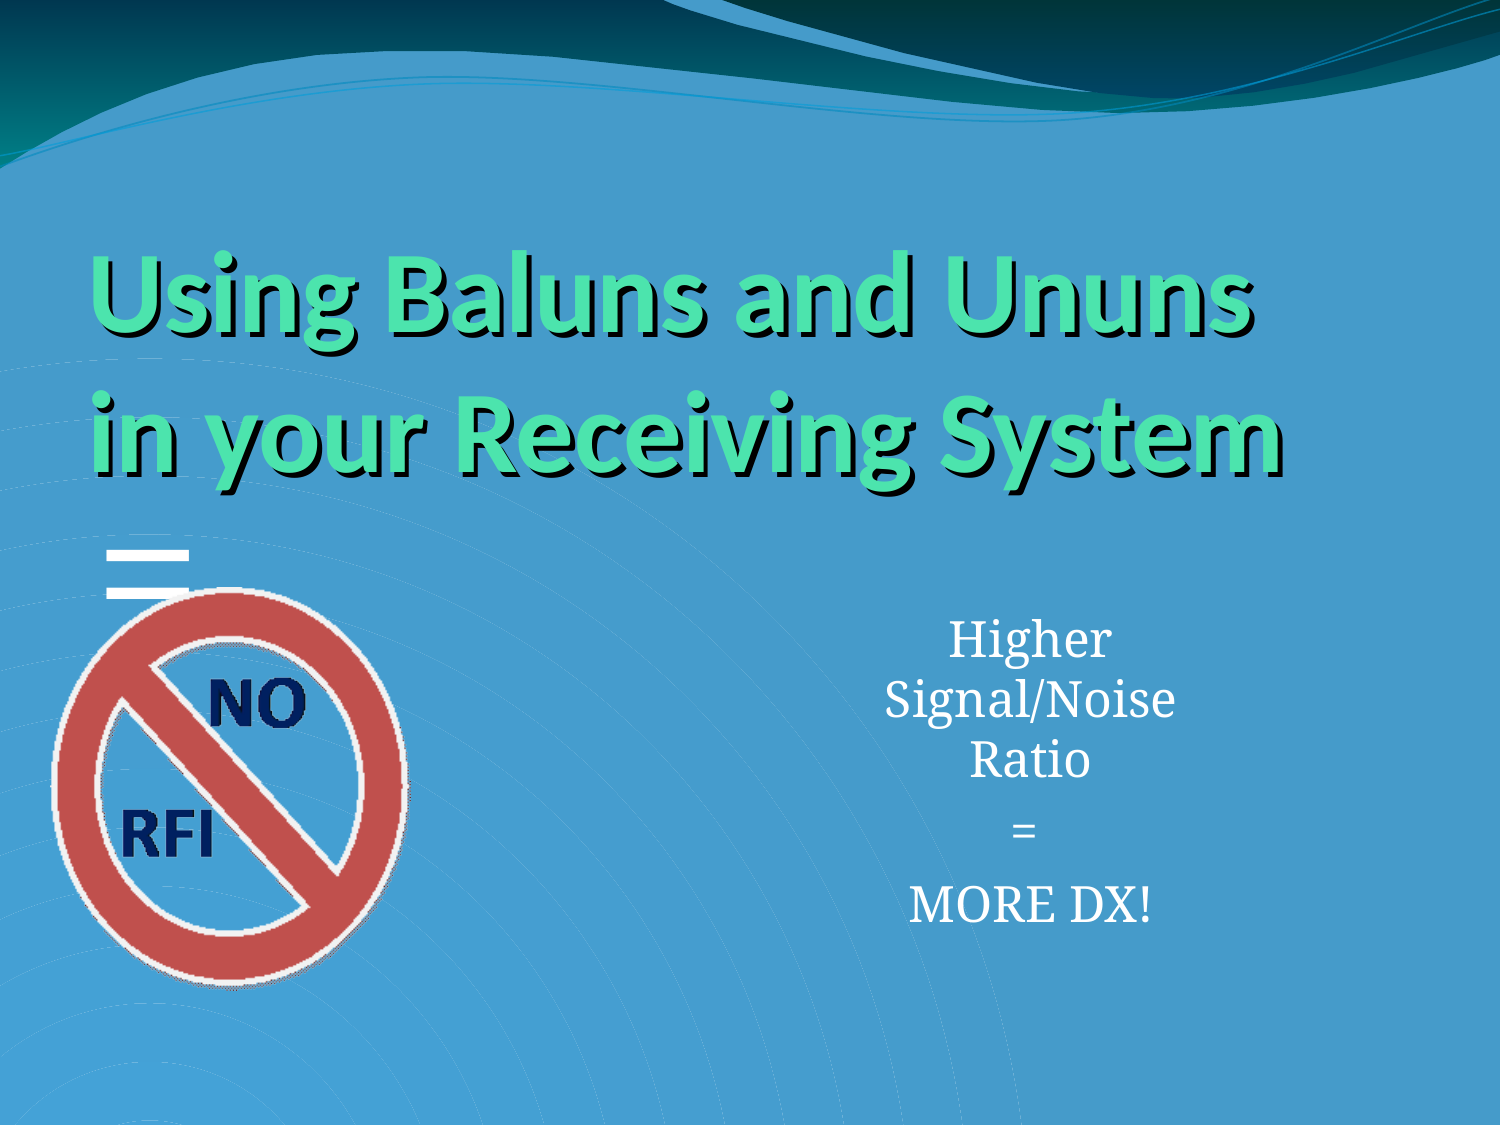

# Using Baluns and Ununs in your Receiving System
=
Higher Signal/Noise Ratio
=
MORE DX!